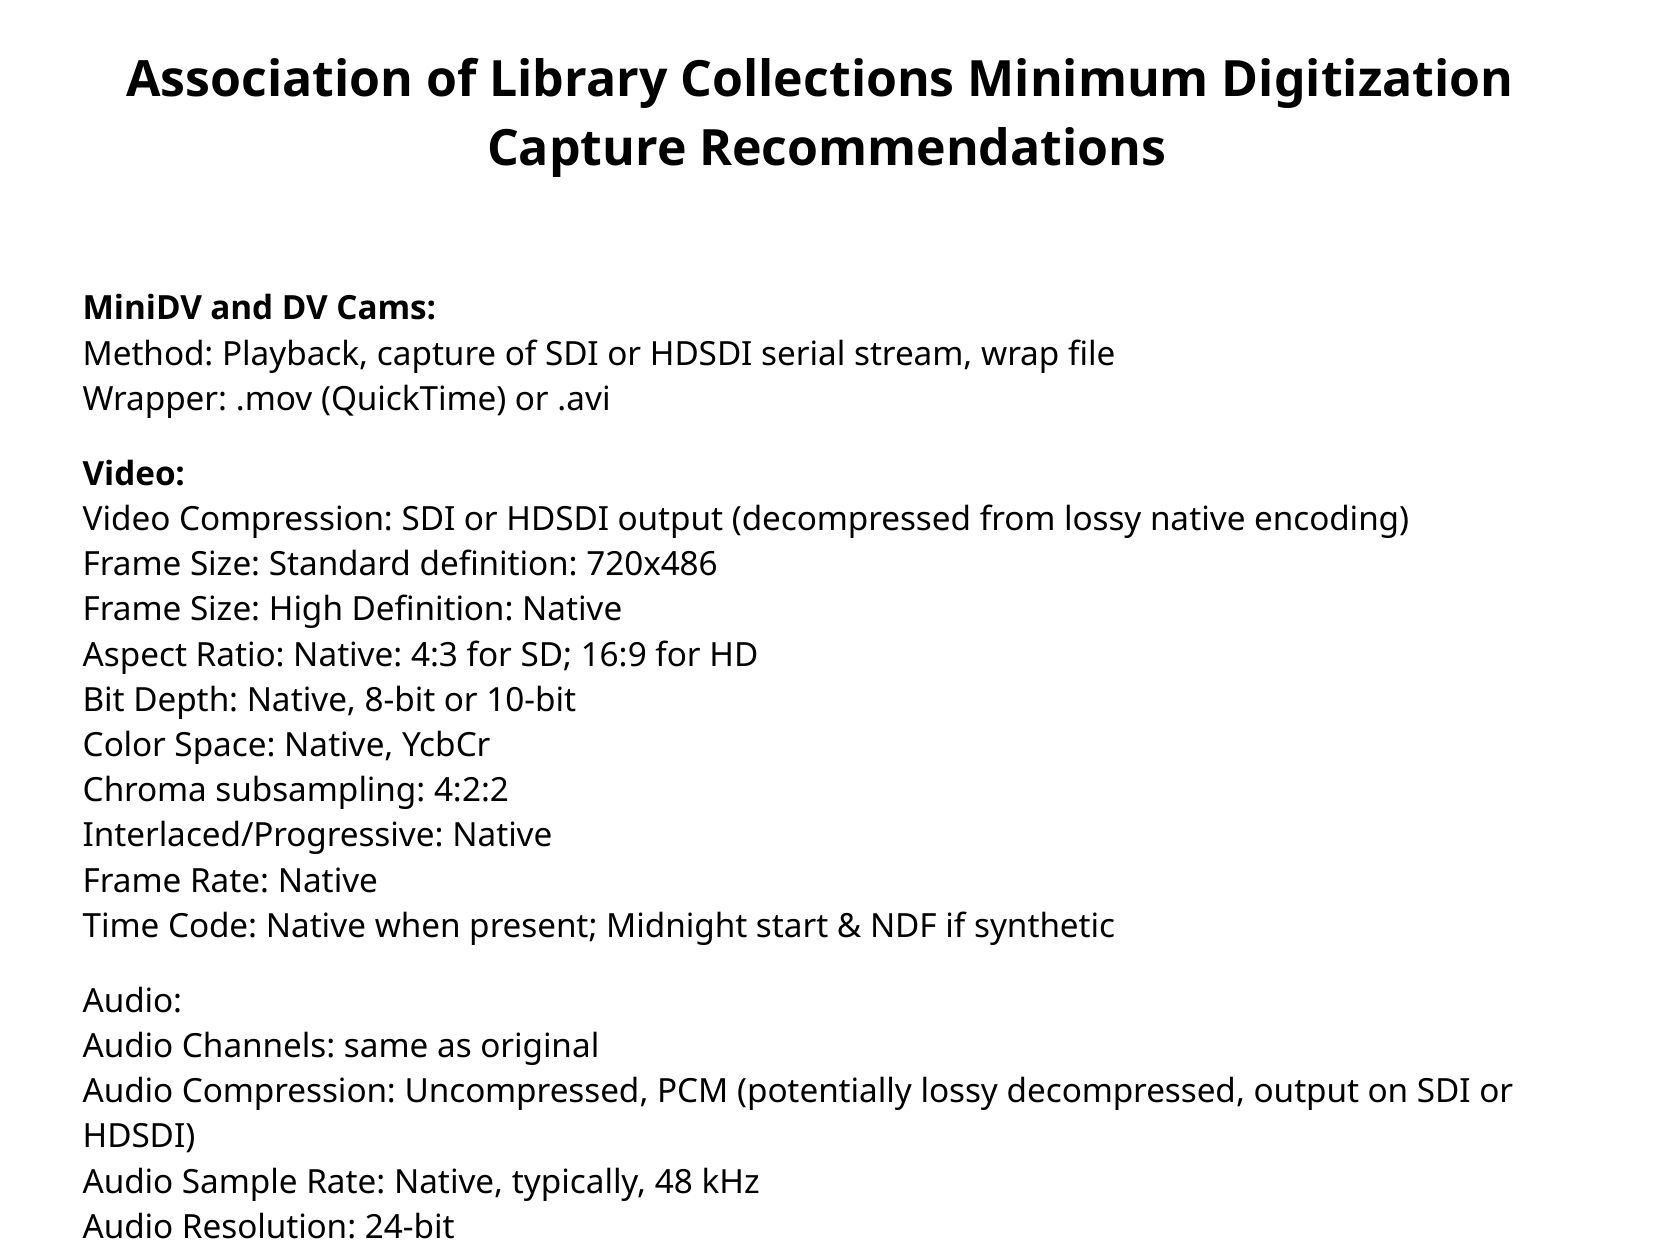

# Association of Library Collections Minimum Digitization Capture Recommendations
MiniDV and DV Cams:
Method: Playback, capture of SDI or HDSDI serial stream, wrap file
Wrapper: .mov (QuickTime) or .avi
Video:
Video Compression: SDI or HDSDI output (decompressed from lossy native encoding)
Frame Size: Standard definition: 720x486
Frame Size: High Definition: Native
Aspect Ratio: Native: 4:3 for SD; 16:9 for HD
Bit Depth: Native, 8-bit or 10-bit
Color Space: Native, YcbCr
Chroma subsampling: 4:2:2
Interlaced/Progressive: Native
Frame Rate: Native
Time Code: Native when present; Midnight start & NDF if synthetic
Audio:
Audio Channels: same as original
Audio Compression: Uncompressed, PCM (potentially lossy decompressed, output on SDI or HDSDI)
Audio Sample Rate: Native, typically, 48 kHz
Audio Resolution: 24-bit